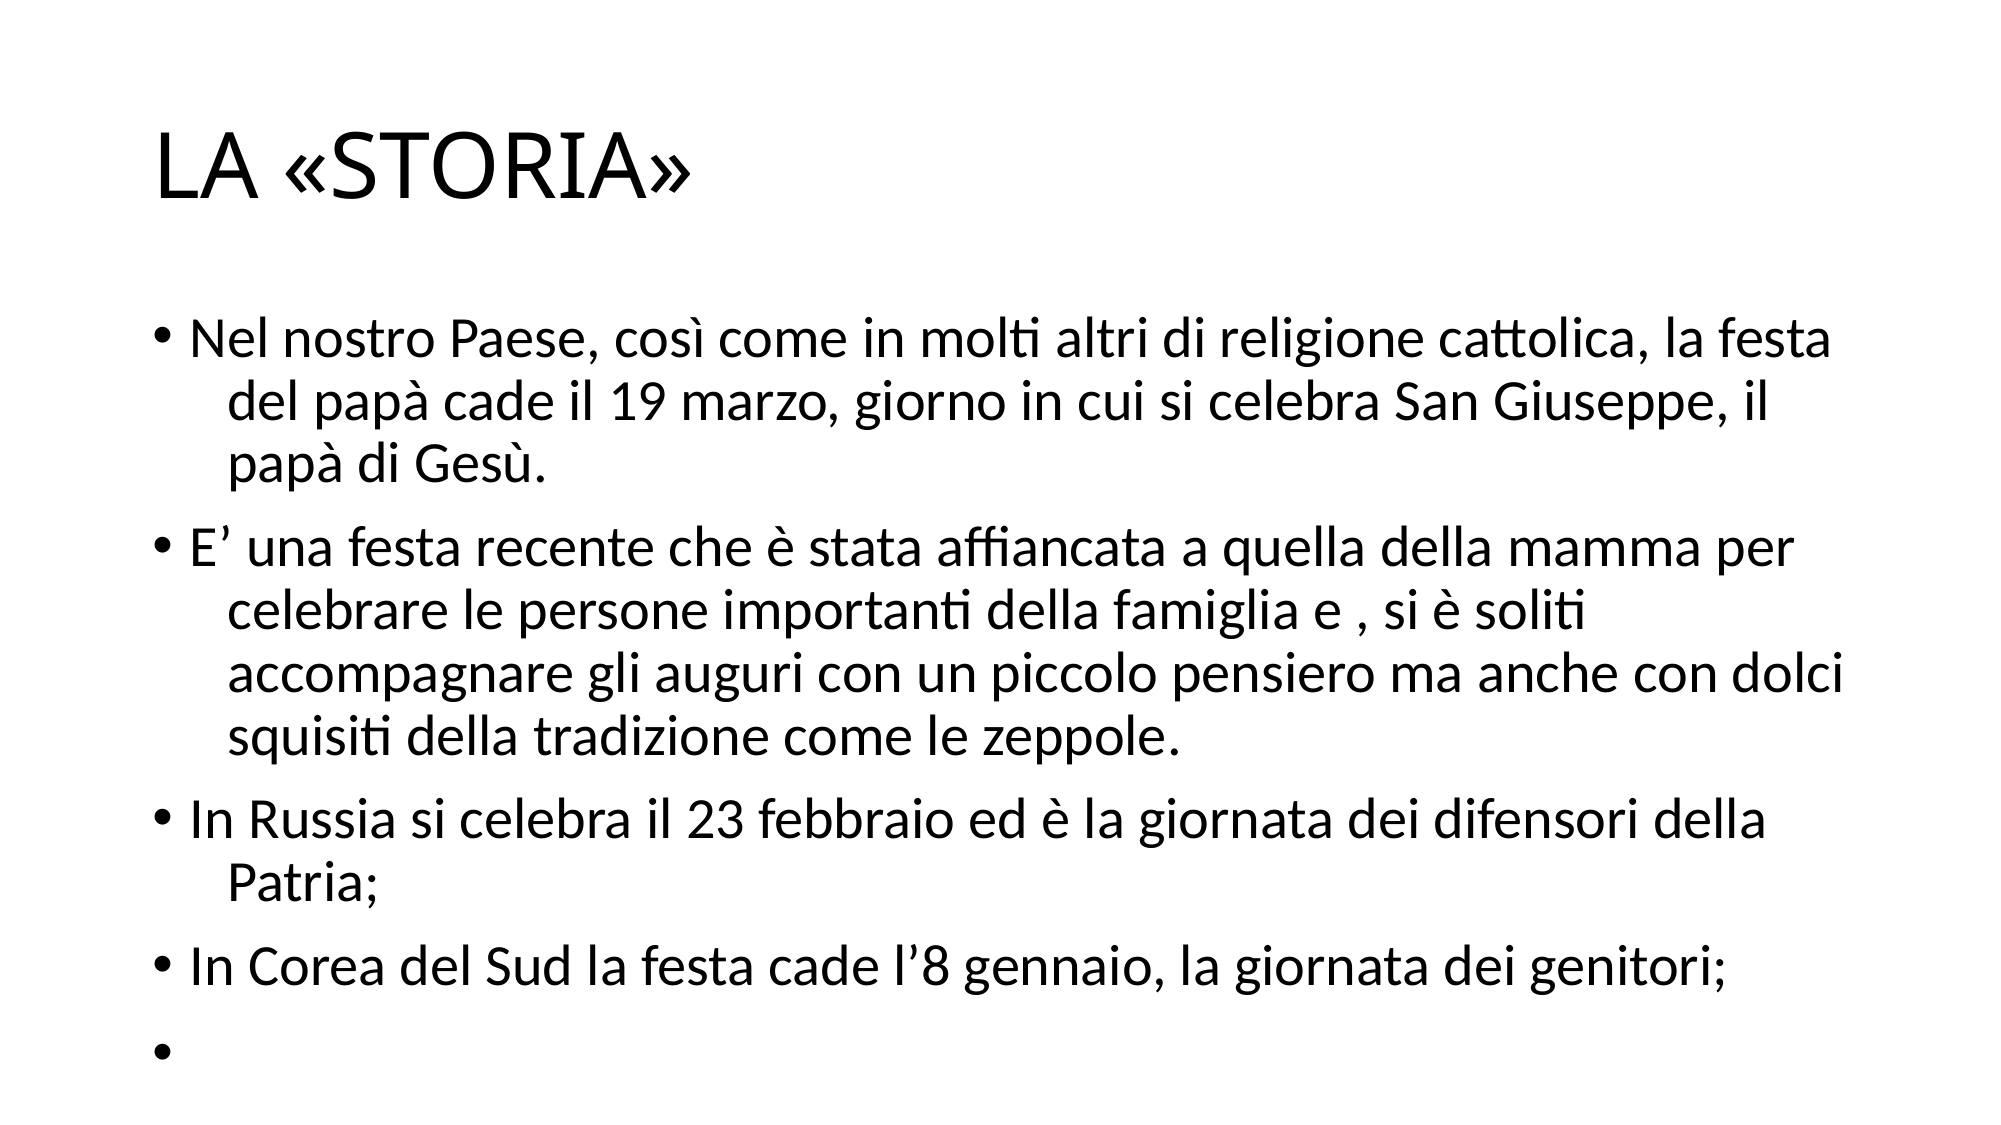

# LA «STORIA»
Nel nostro Paese, così come in molti altri di religione cattolica, la festa del papà cade il 19 marzo, giorno in cui si celebra San Giuseppe, il papà di Gesù.
E’ una festa recente che è stata affiancata a quella della mamma per celebrare le persone importanti della famiglia e , si è soliti accompagnare gli auguri con un piccolo pensiero ma anche con dolci squisiti della tradizione come le zeppole.
In Russia si celebra il 23 febbraio ed è la giornata dei difensori della Patria;
In Corea del Sud la festa cade l’8 gennaio, la giornata dei genitori;